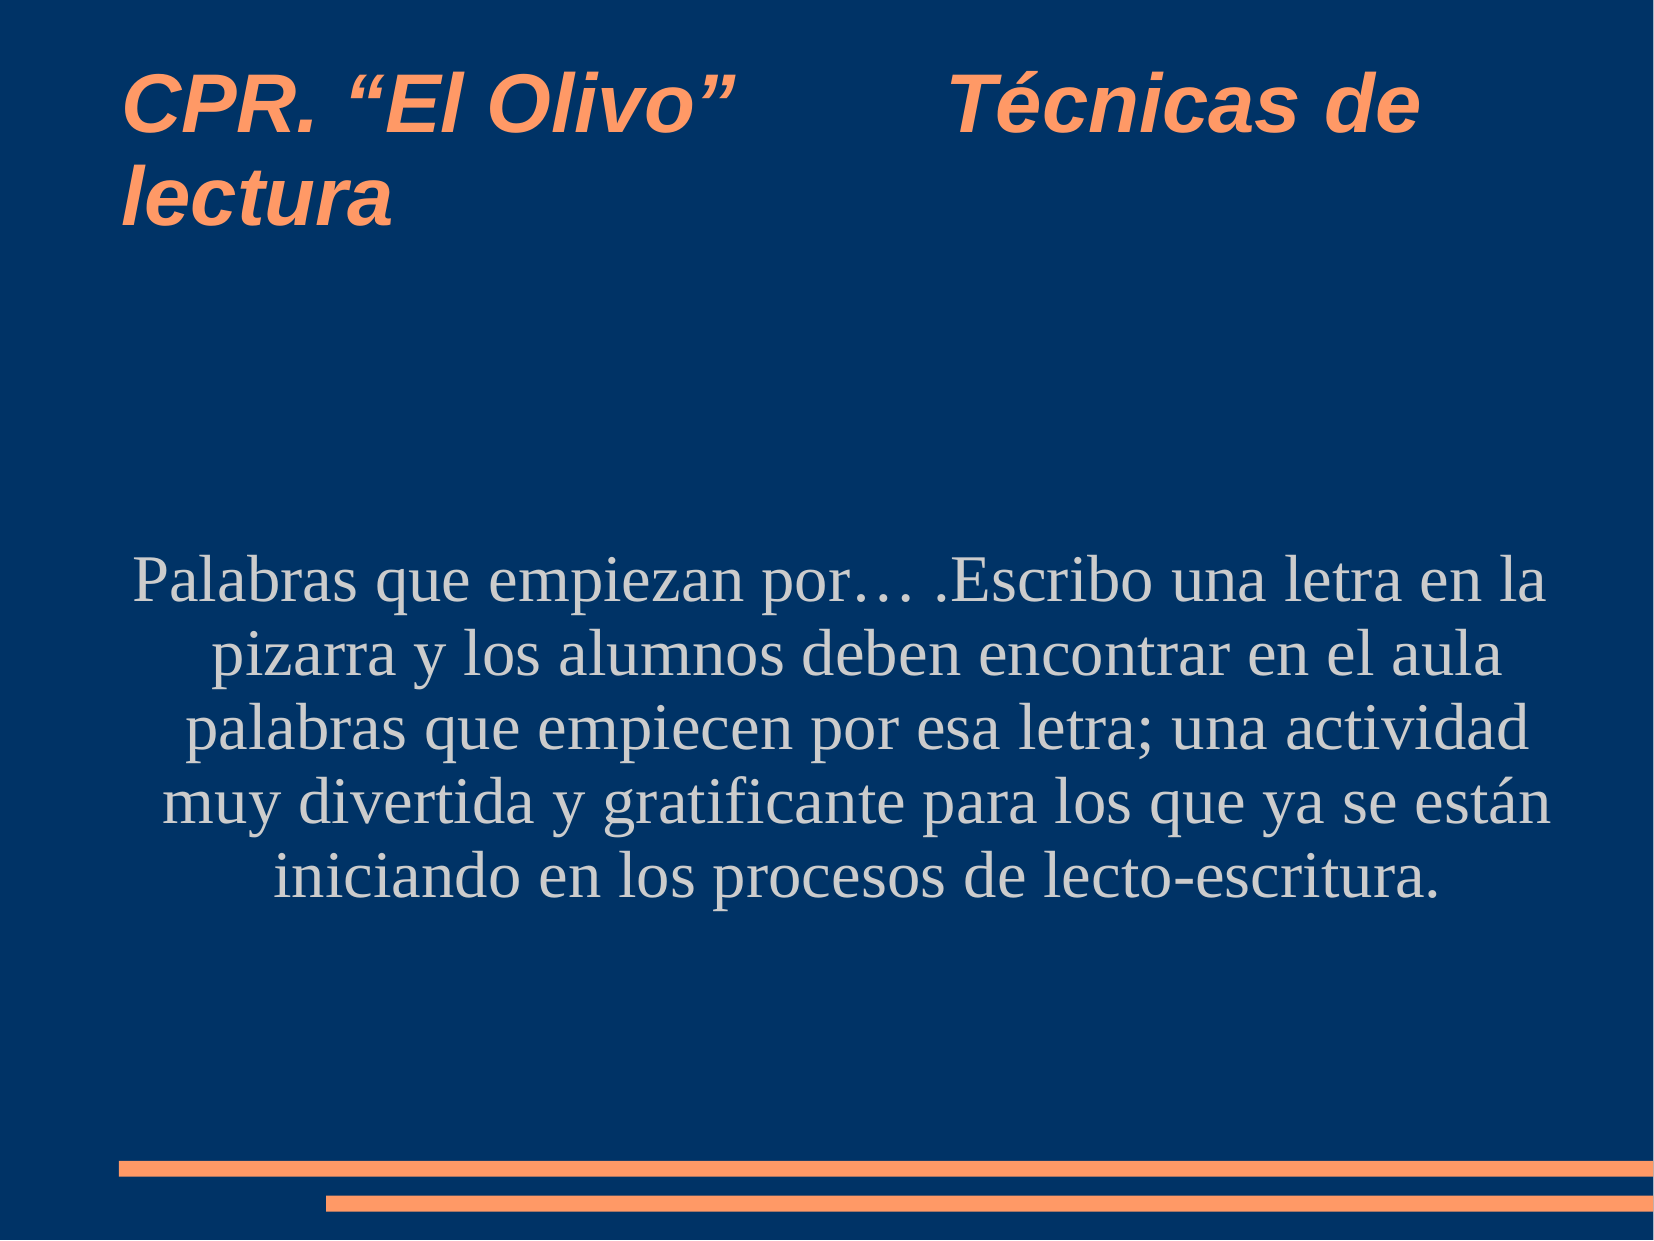

# CPR. “El Olivo” Técnicas de lectura
Palabras que empiezan por… .Escribo una letra en la pizarra y los alumnos deben encontrar en el aula palabras que empiecen por esa letra; una actividad muy divertida y gratificante para los que ya se están iniciando en los procesos de lecto-escritura.